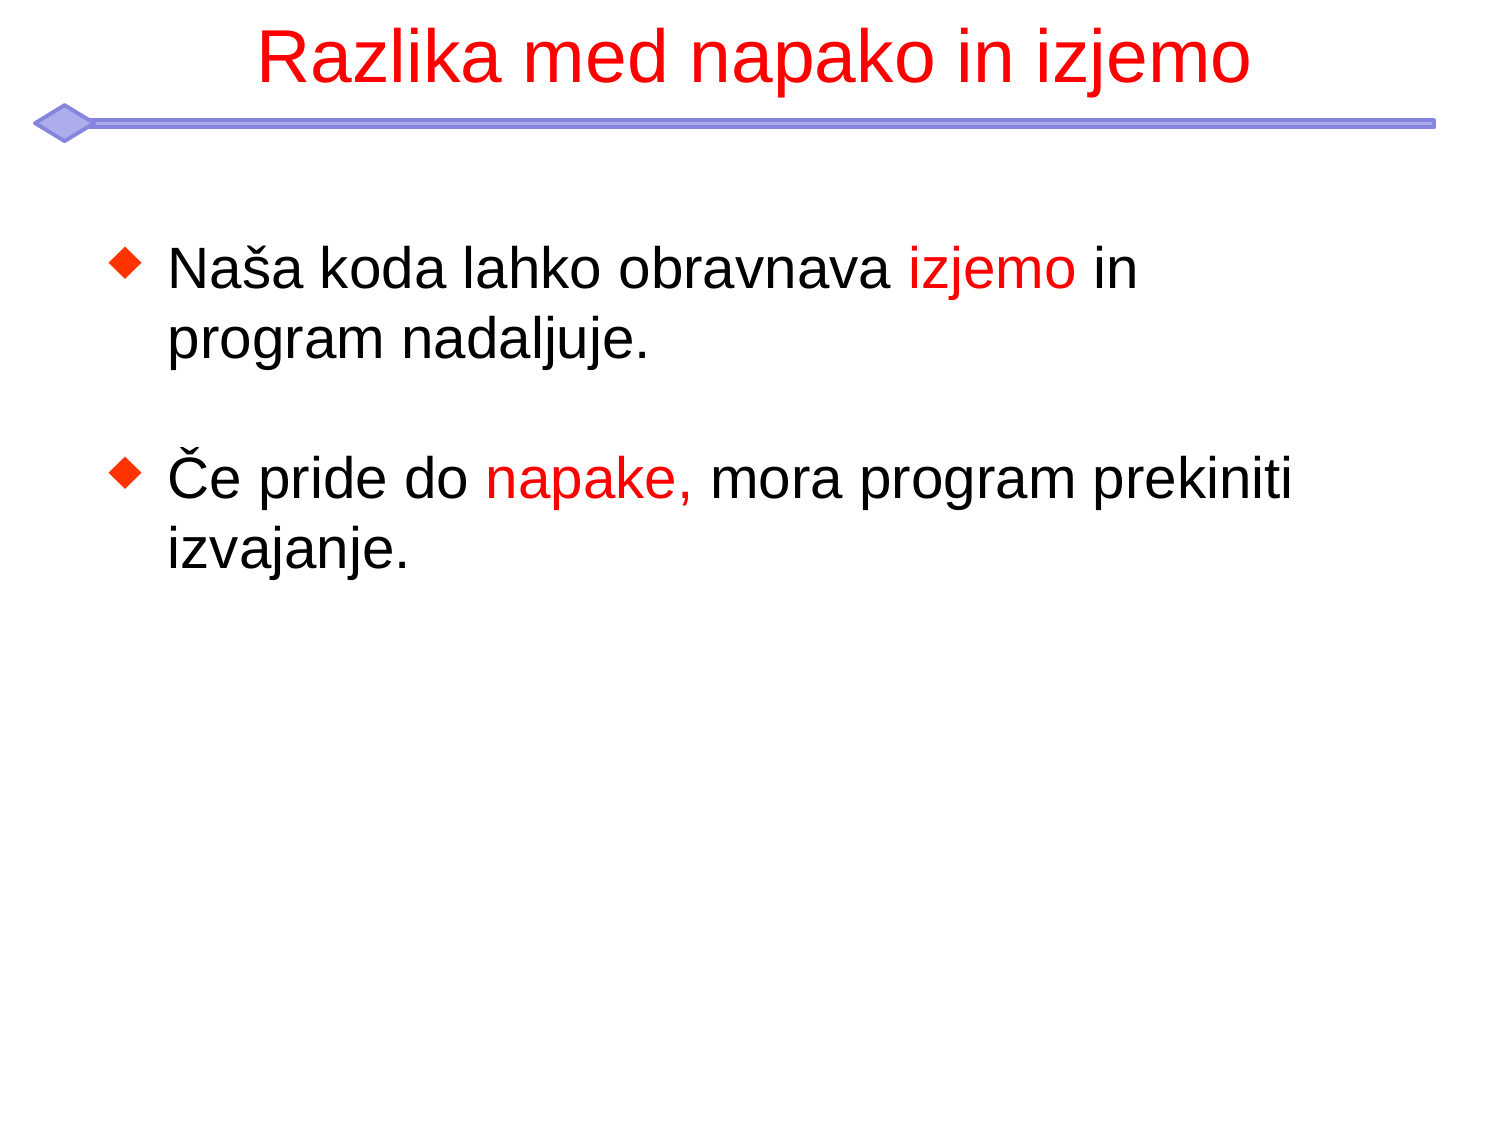

# Razlika med napako in izjemo
Naša koda lahko obravnava izjemo in program nadaljuje.
Če pride do napake, mora program prekiniti izvajanje.